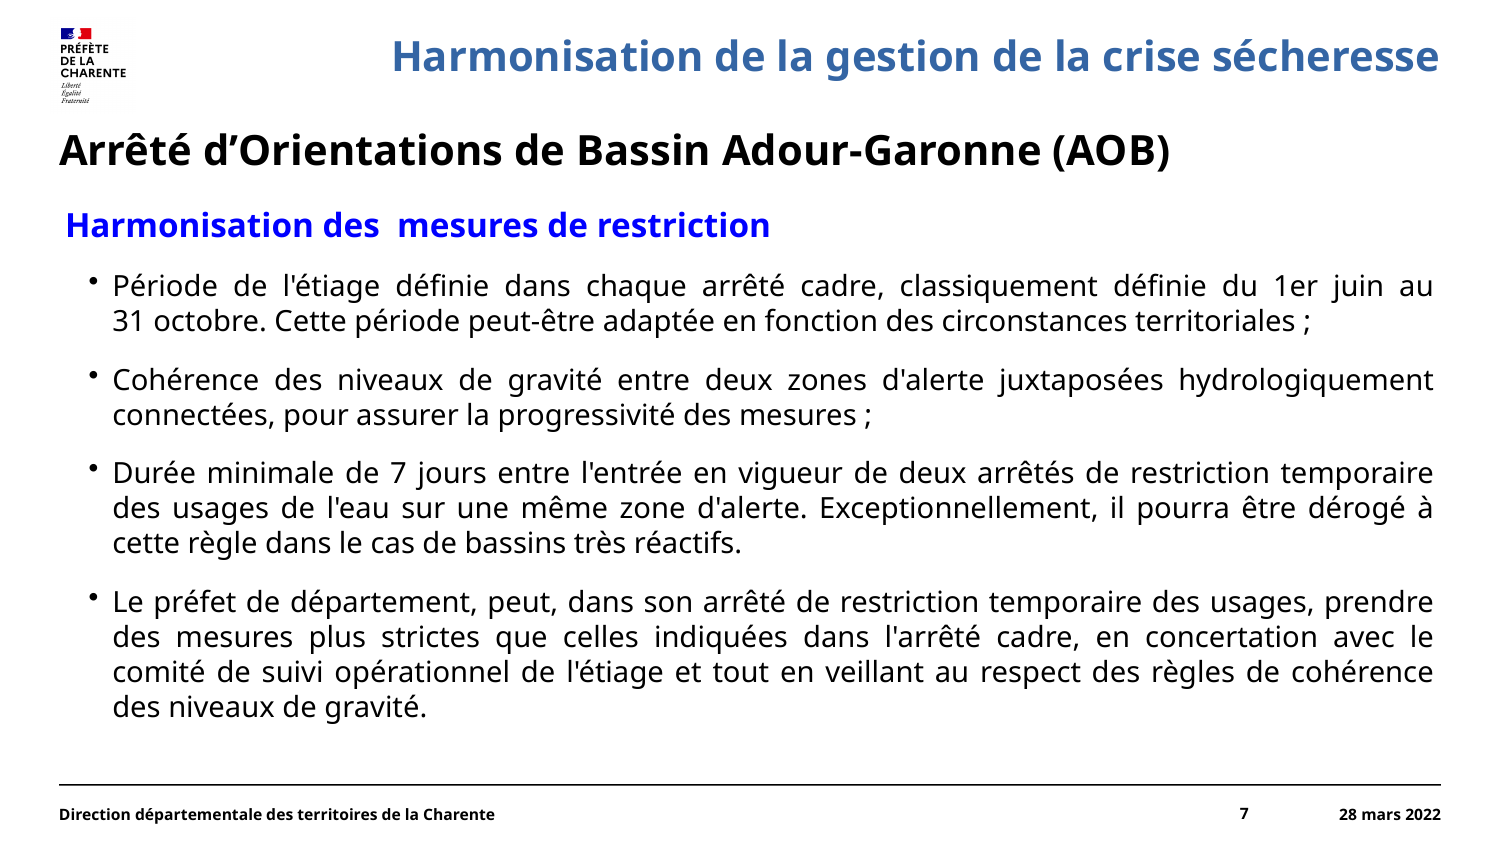

Harmonisation de la gestion de la crise sécheresse
# Arrêté d’Orientations de Bassin Adour-Garonne (AOB)
Harmonisation des mesures de restriction
Période de l'étiage définie dans chaque arrêté cadre, classiquement définie du 1er juin au
31 octobre. Cette période peut-être adaptée en fonction des circonstances territoriales ;
Cohérence des niveaux de gravité entre deux zones d'alerte juxtaposées hydrologiquement connectées, pour assurer la progressivité des mesures ;
Durée minimale de 7 jours entre l'entrée en vigueur de deux arrêtés de restriction temporaire des usages de l'eau sur une même zone d'alerte. Exceptionnellement, il pourra être dérogé à cette règle dans le cas de bassins très réactifs.
Le préfet de département, peut, dans son arrêté de restriction temporaire des usages, prendre des mesures plus strictes que celles indiquées dans l'arrêté cadre, en concertation avec le comité de suivi opérationnel de l'étiage et tout en veillant au respect des règles de cohérence des niveaux de gravité.
Direction départementale des territoires de la Charente
28 mars 2022